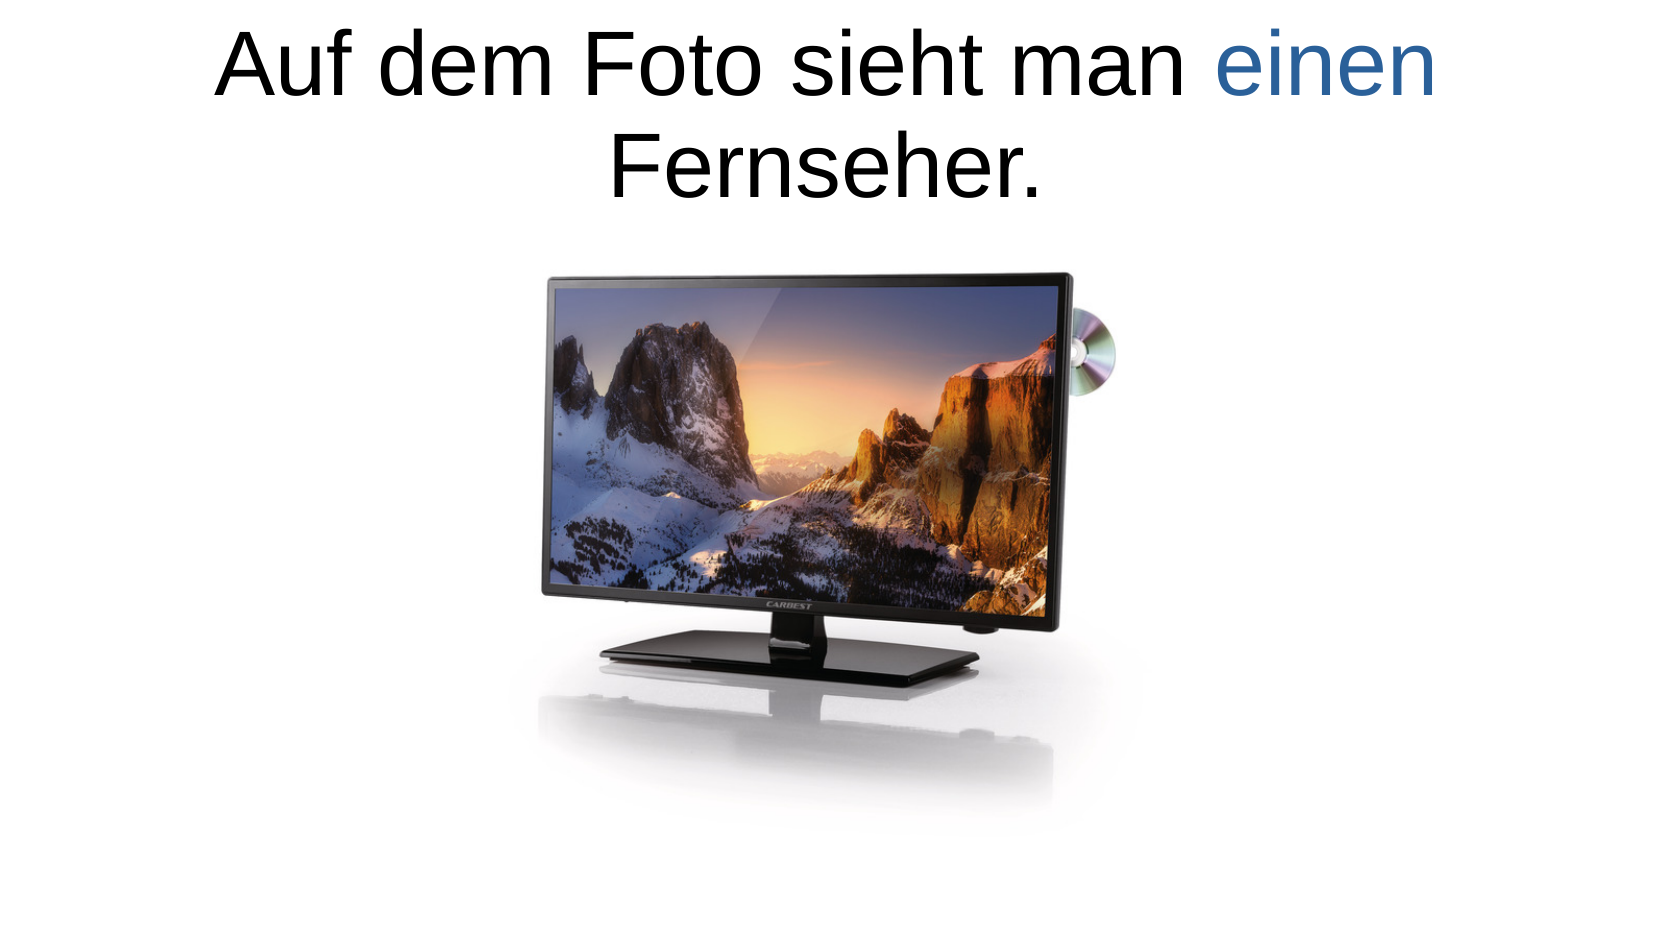

# Auf dem Foto sieht man einen Fernseher.